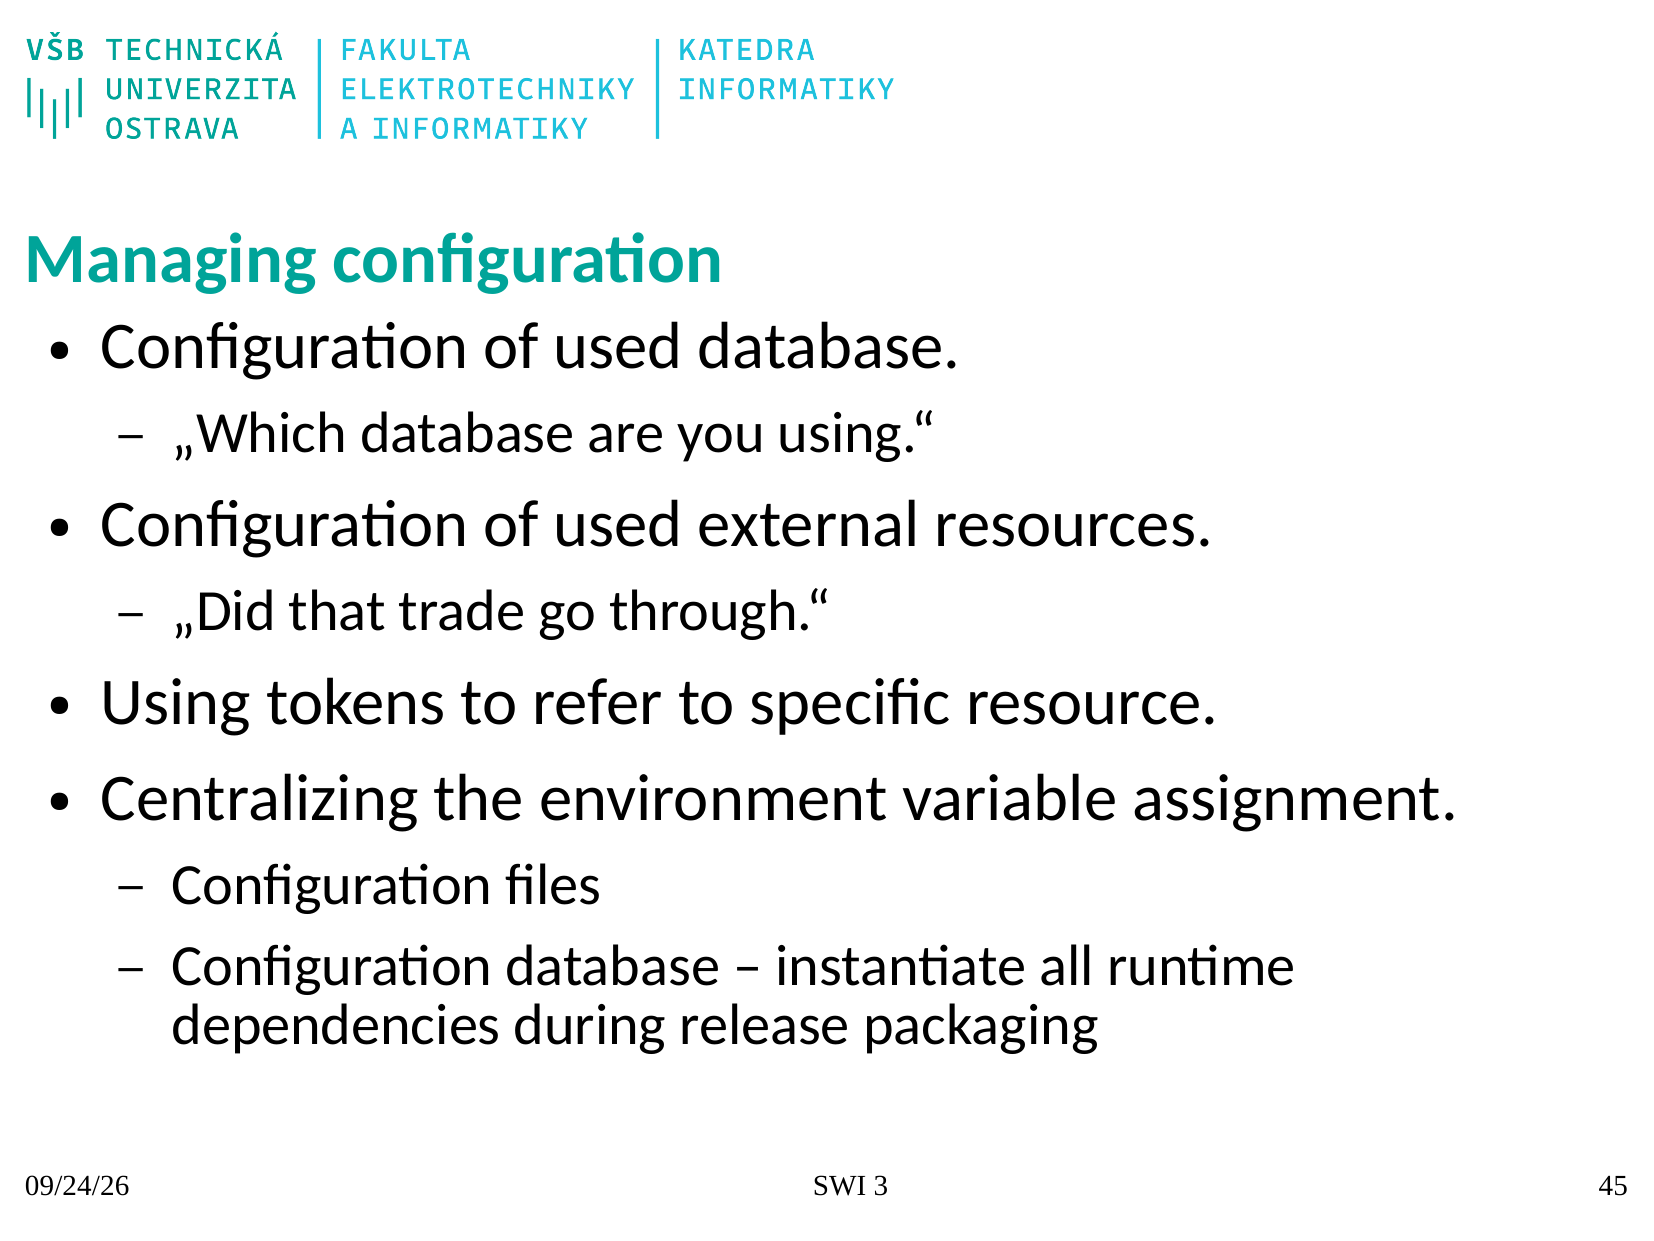

# Managing configuration
Configuration of used database.
„Which database are you using.“
Configuration of used external resources.
„Did that trade go through.“
Using tokens to refer to specific resource.
Centralizing the environment variable assignment.
Configuration files
Configuration database – instantiate all runtime dependencies during release packaging
SWI 3
45